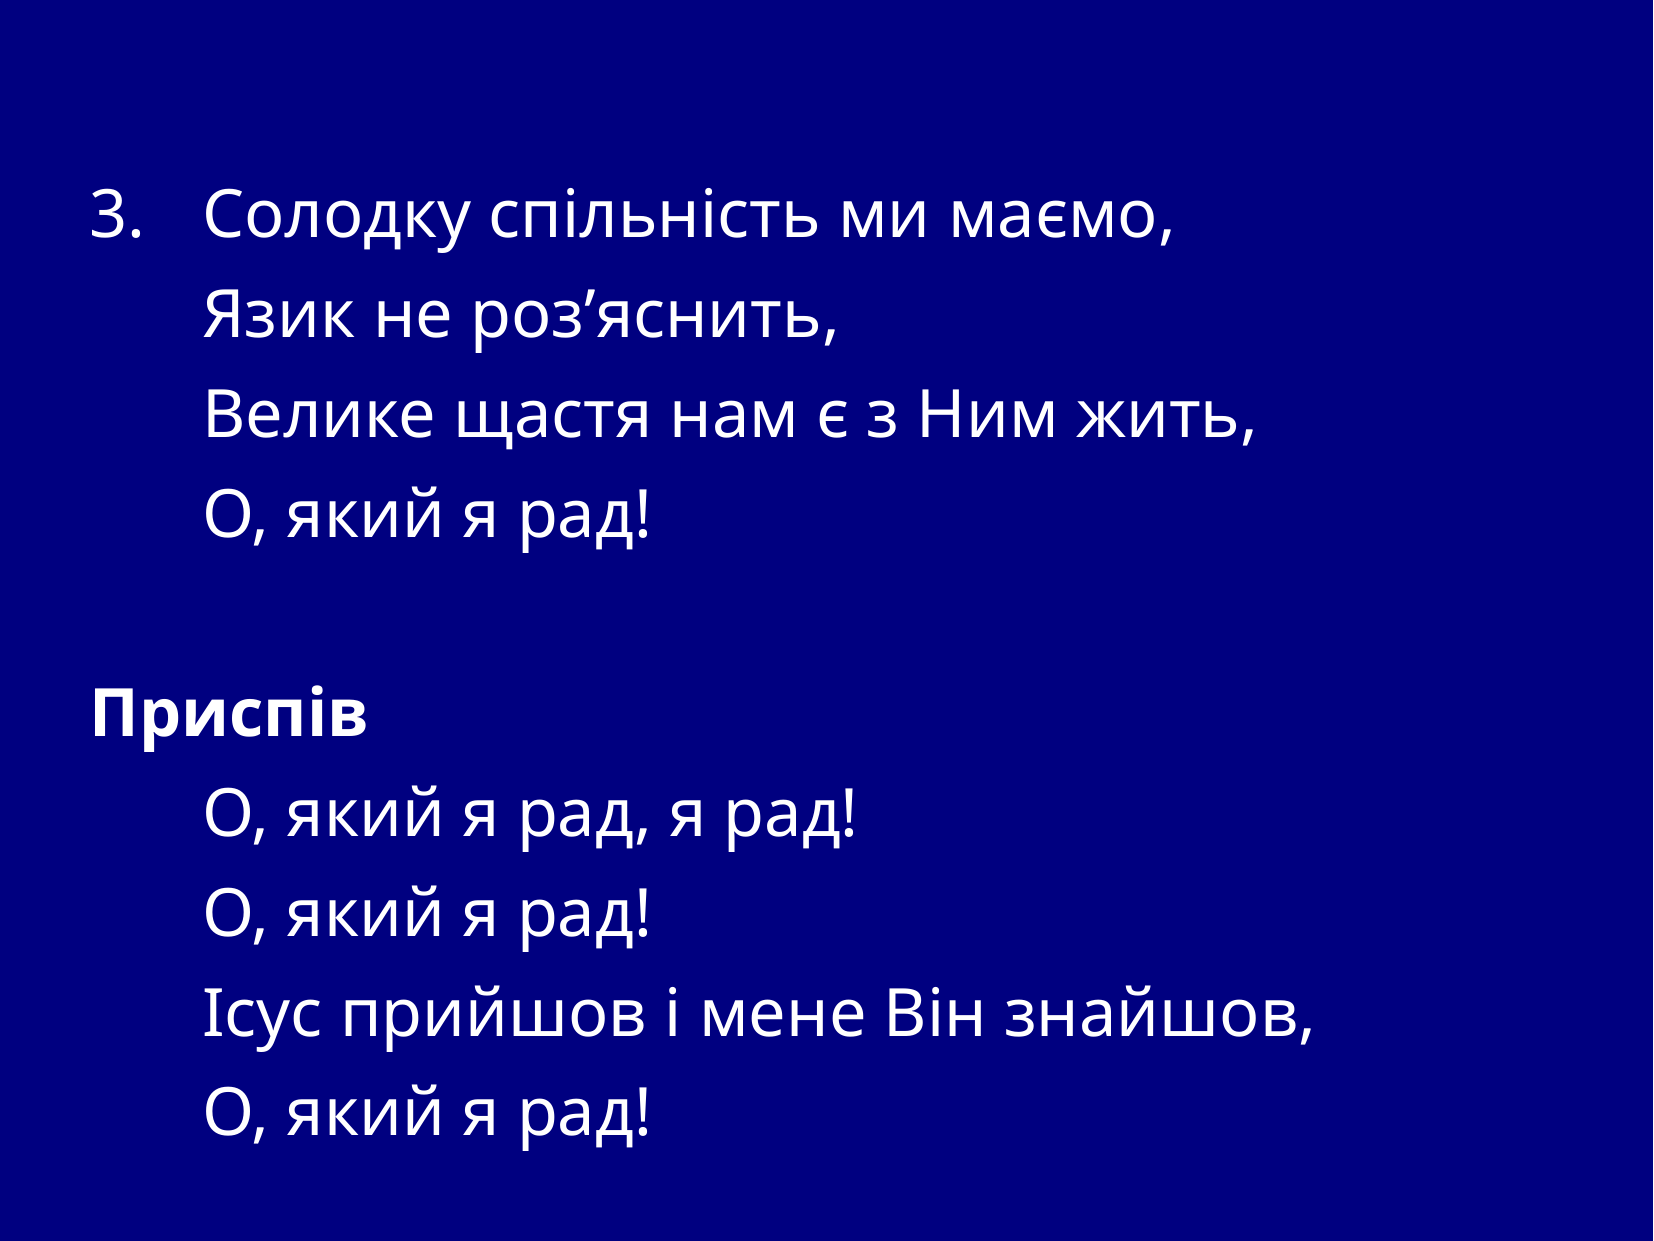

3.	Солодку спільність ми маємо,
	Язик не роз’яснить,
	Велике щастя нам є з Ним жить,
	О, який я рад!
Приспів
	О, який я рад, я рад!
	О, який я рад!
	Ісус прийшов і мене Він знайшов,
	О, який я рад!